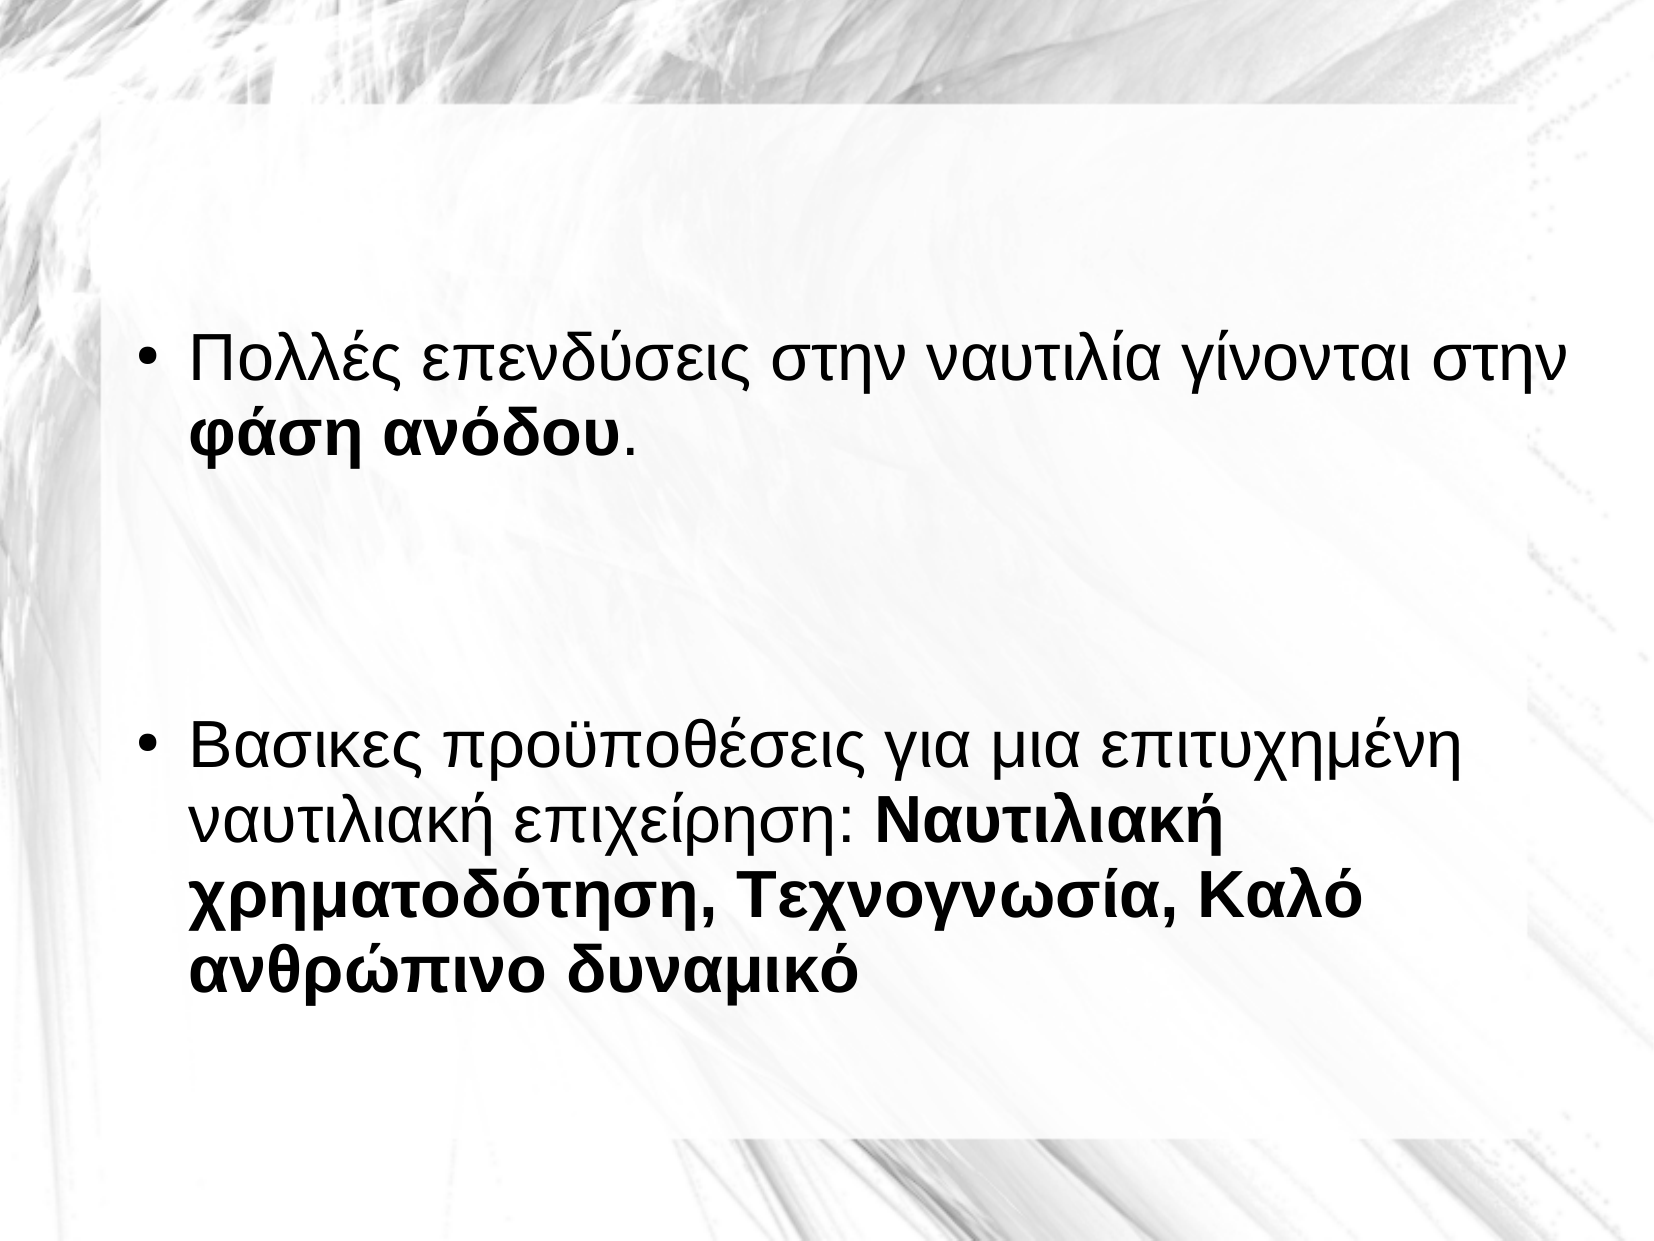

# Πολλές επενδύσεις στην ναυτιλία γίνονται στην φάση ανόδου.
Βασικες προϋποθέσεις για μια επιτυχημένη ναυτιλιακή επιχείρηση: Ναυτιλιακή χρηματοδότηση, Τεχνογνωσία, Καλό ανθρώπινο δυναμικό